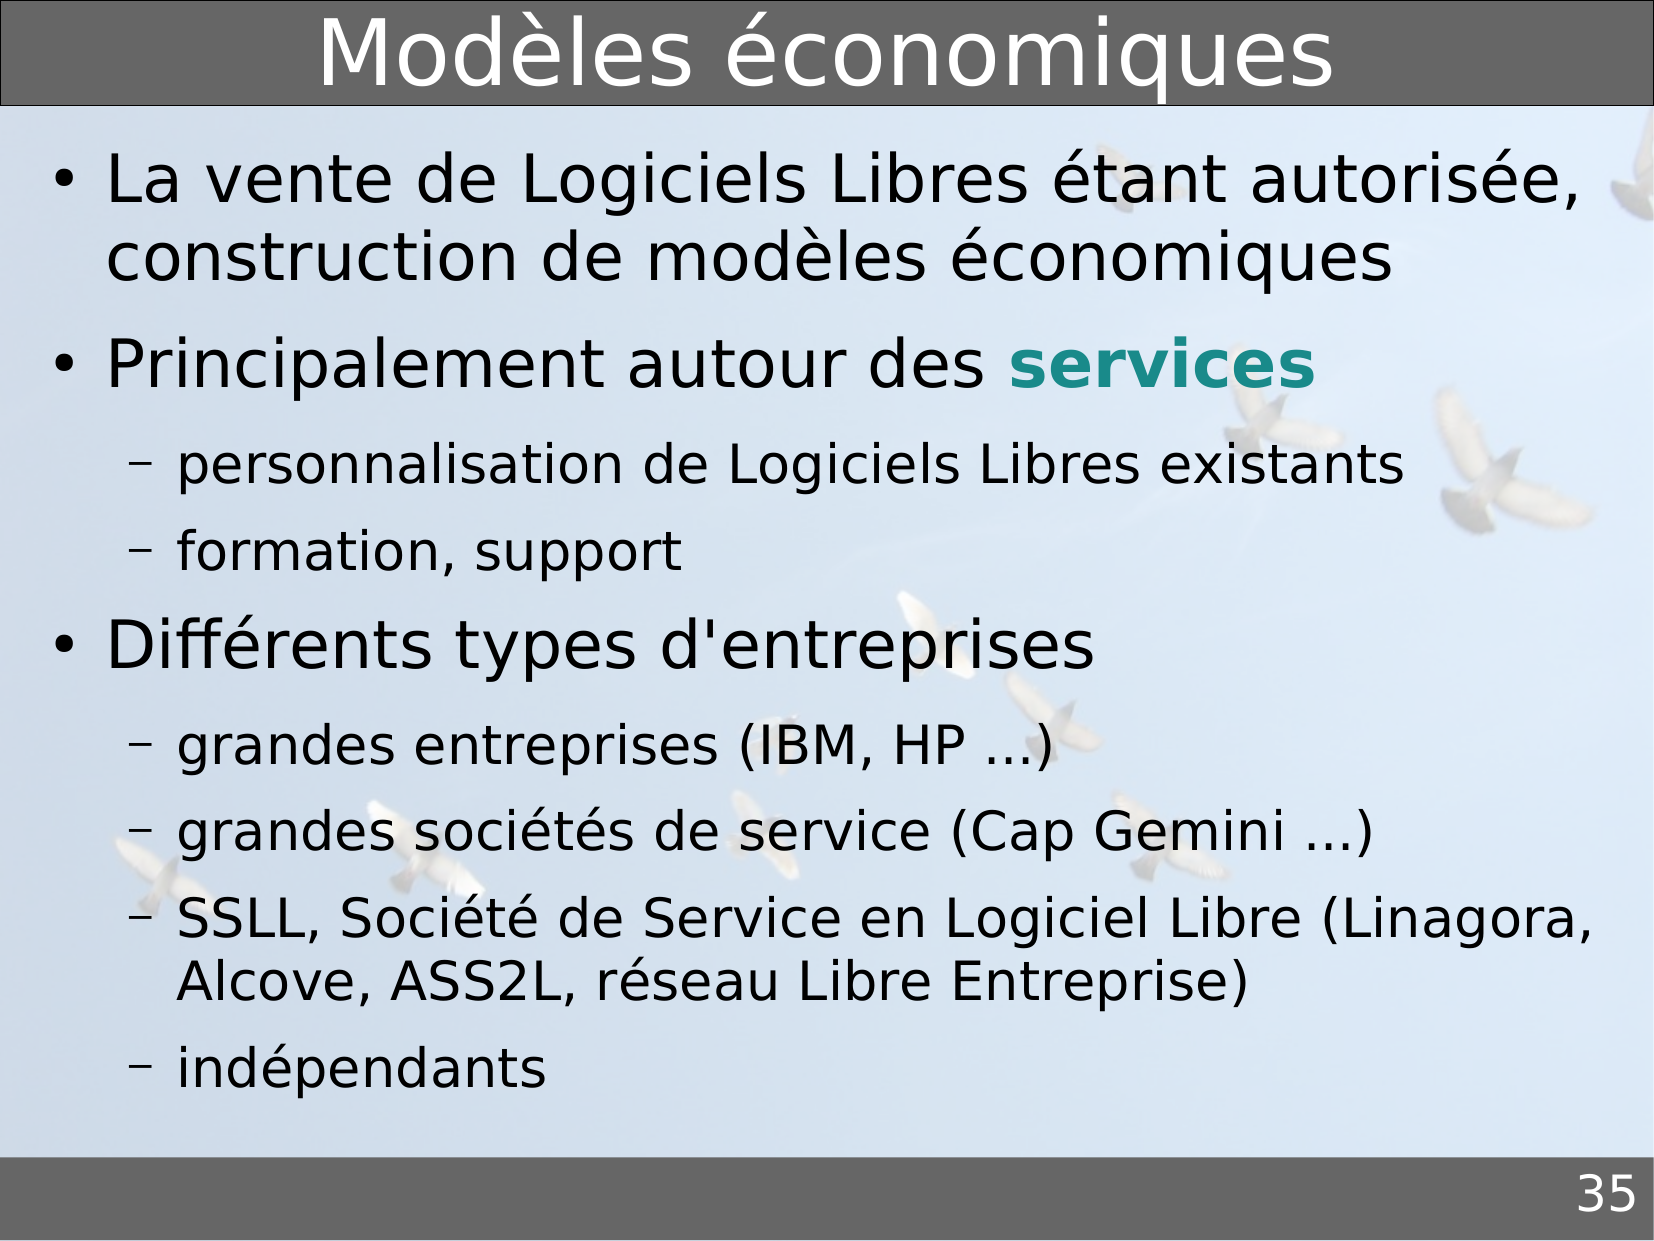

# Modèles économiques
La vente de Logiciels Libres étant autorisée, construction de modèles économiques
Principalement autour des services
personnalisation de Logiciels Libres existants
formation, support
Différents types d'entreprises
grandes entreprises (IBM, HP ...)
grandes sociétés de service (Cap Gemini ...)
SSLL, Société de Service en Logiciel Libre (Linagora, Alcove, ASS2L, réseau Libre Entreprise)
indépendants